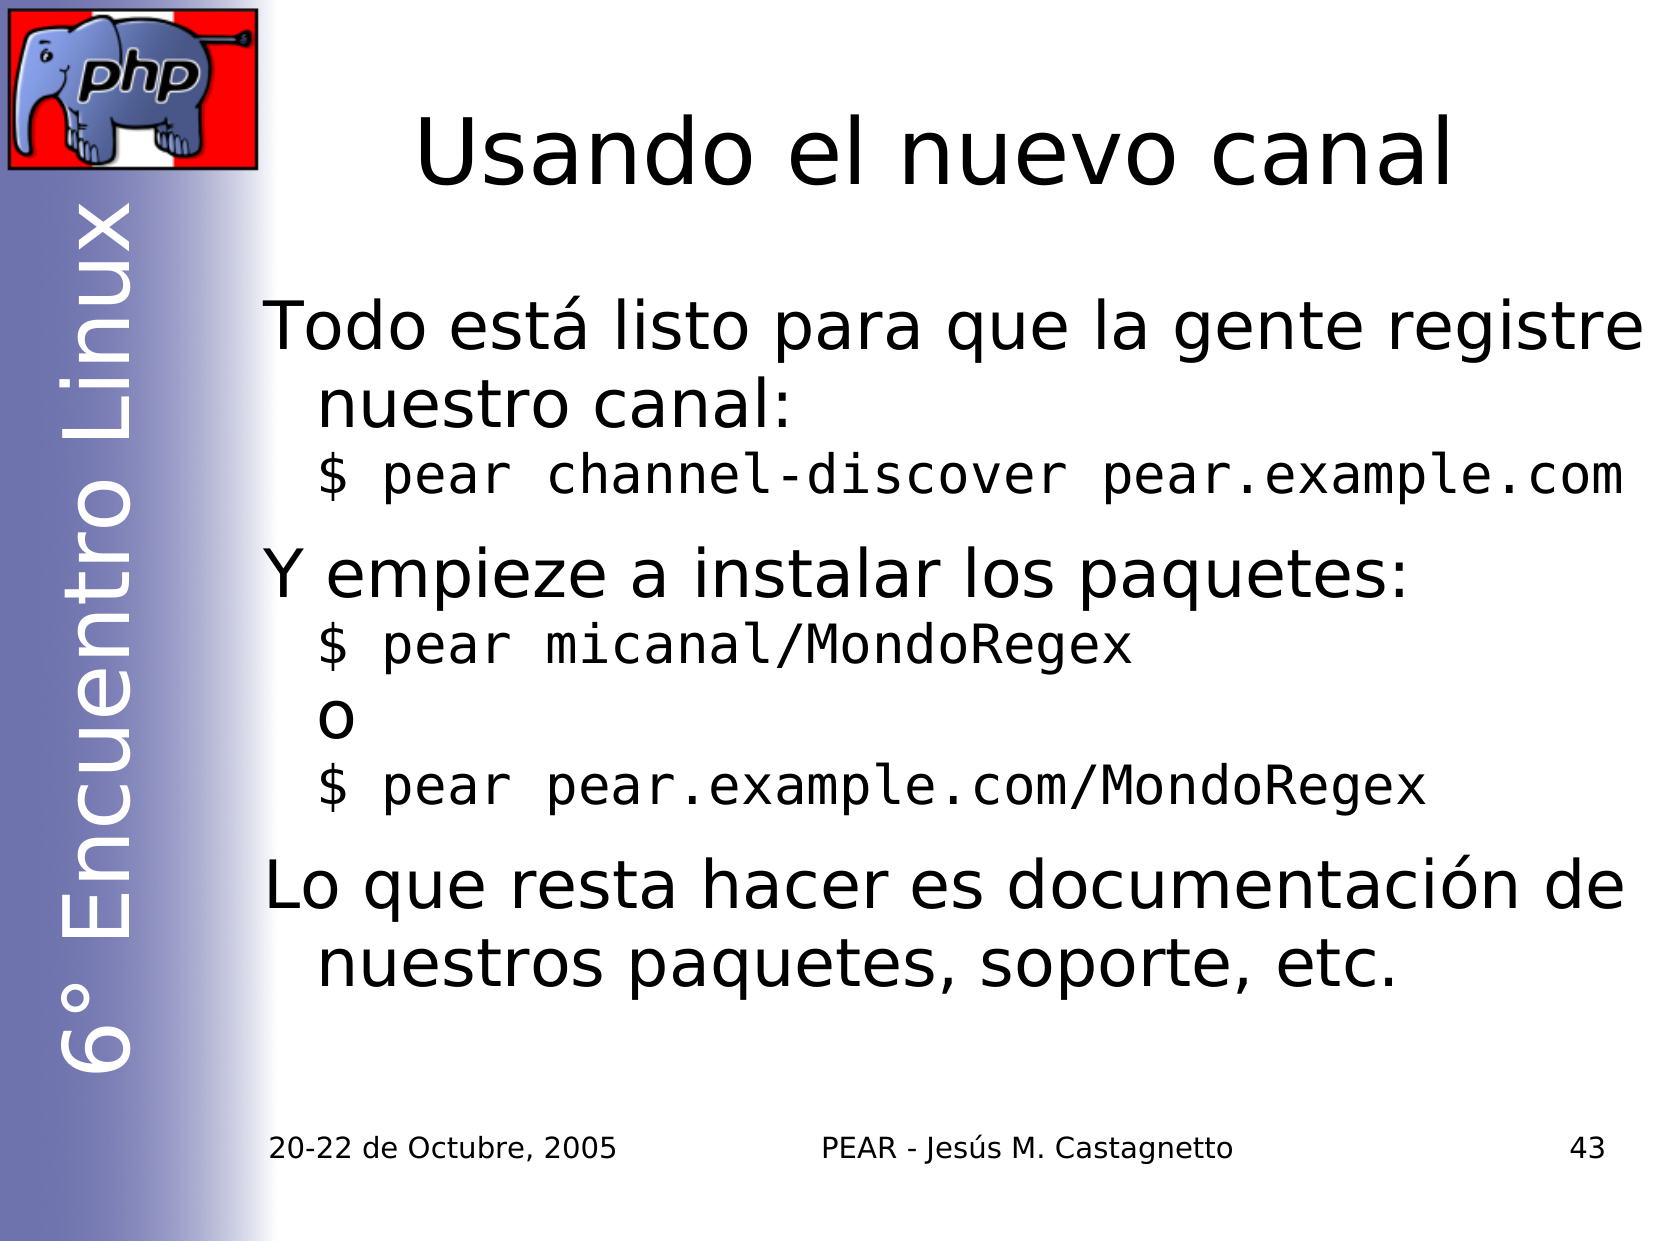

# Usando el nuevo canal
Todo está listo para que la gente registre nuestro canal:
$ pear channel-discover pear.example.com
Y empieze a instalar los paquetes:
$ pear micanal/MondoRegex
o
$ pear pear.example.com/MondoRegex
Lo que resta hacer es documentación de nuestros paquetes, soporte, etc.
20-22 de Octubre, 2005
PEAR - Jesús M. Castagnetto
43